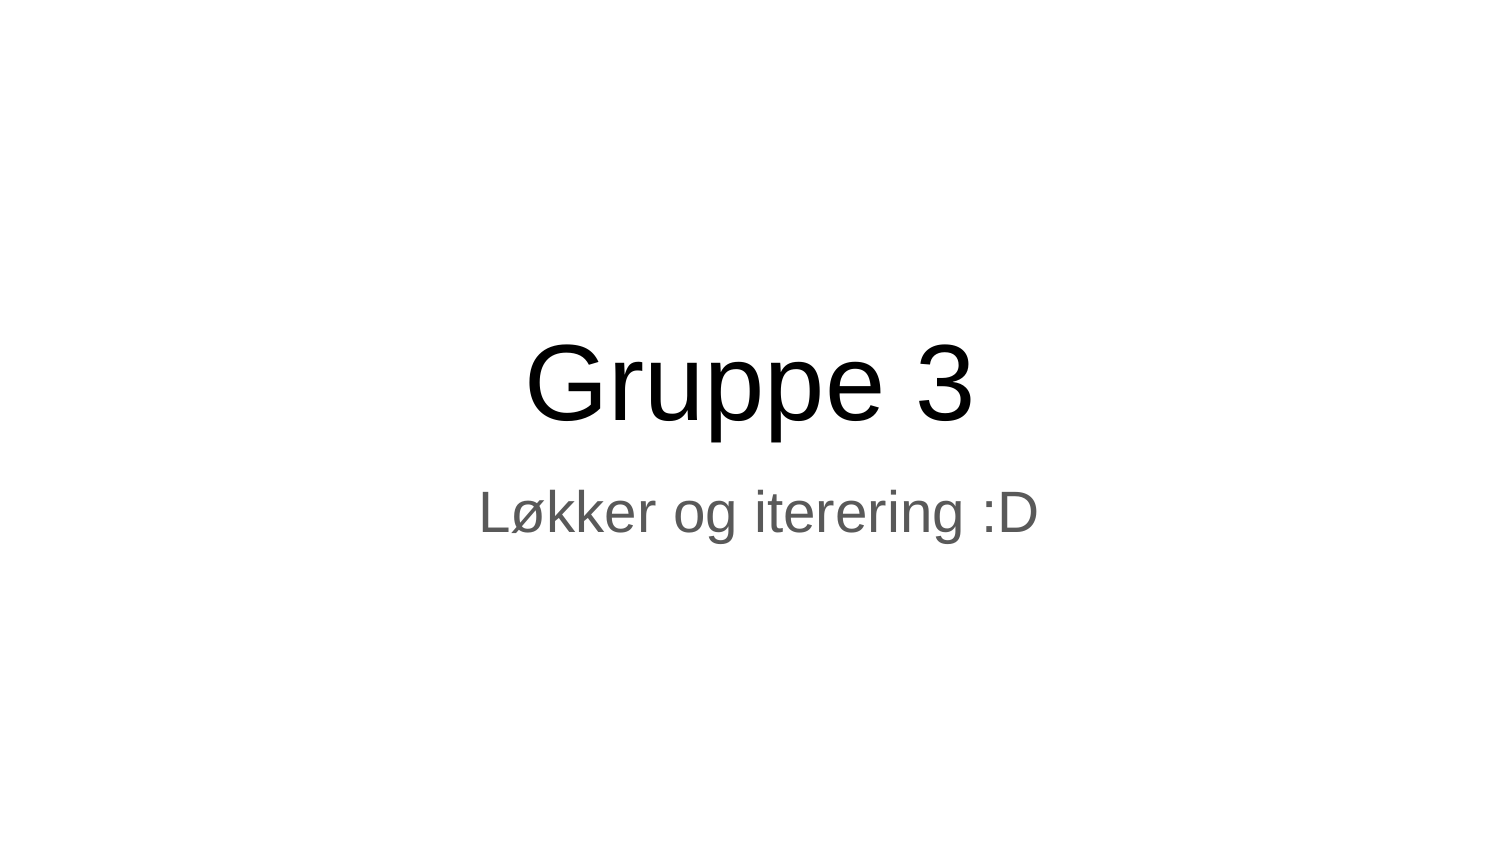

# Gruppe 3
Løkker og iterering :D